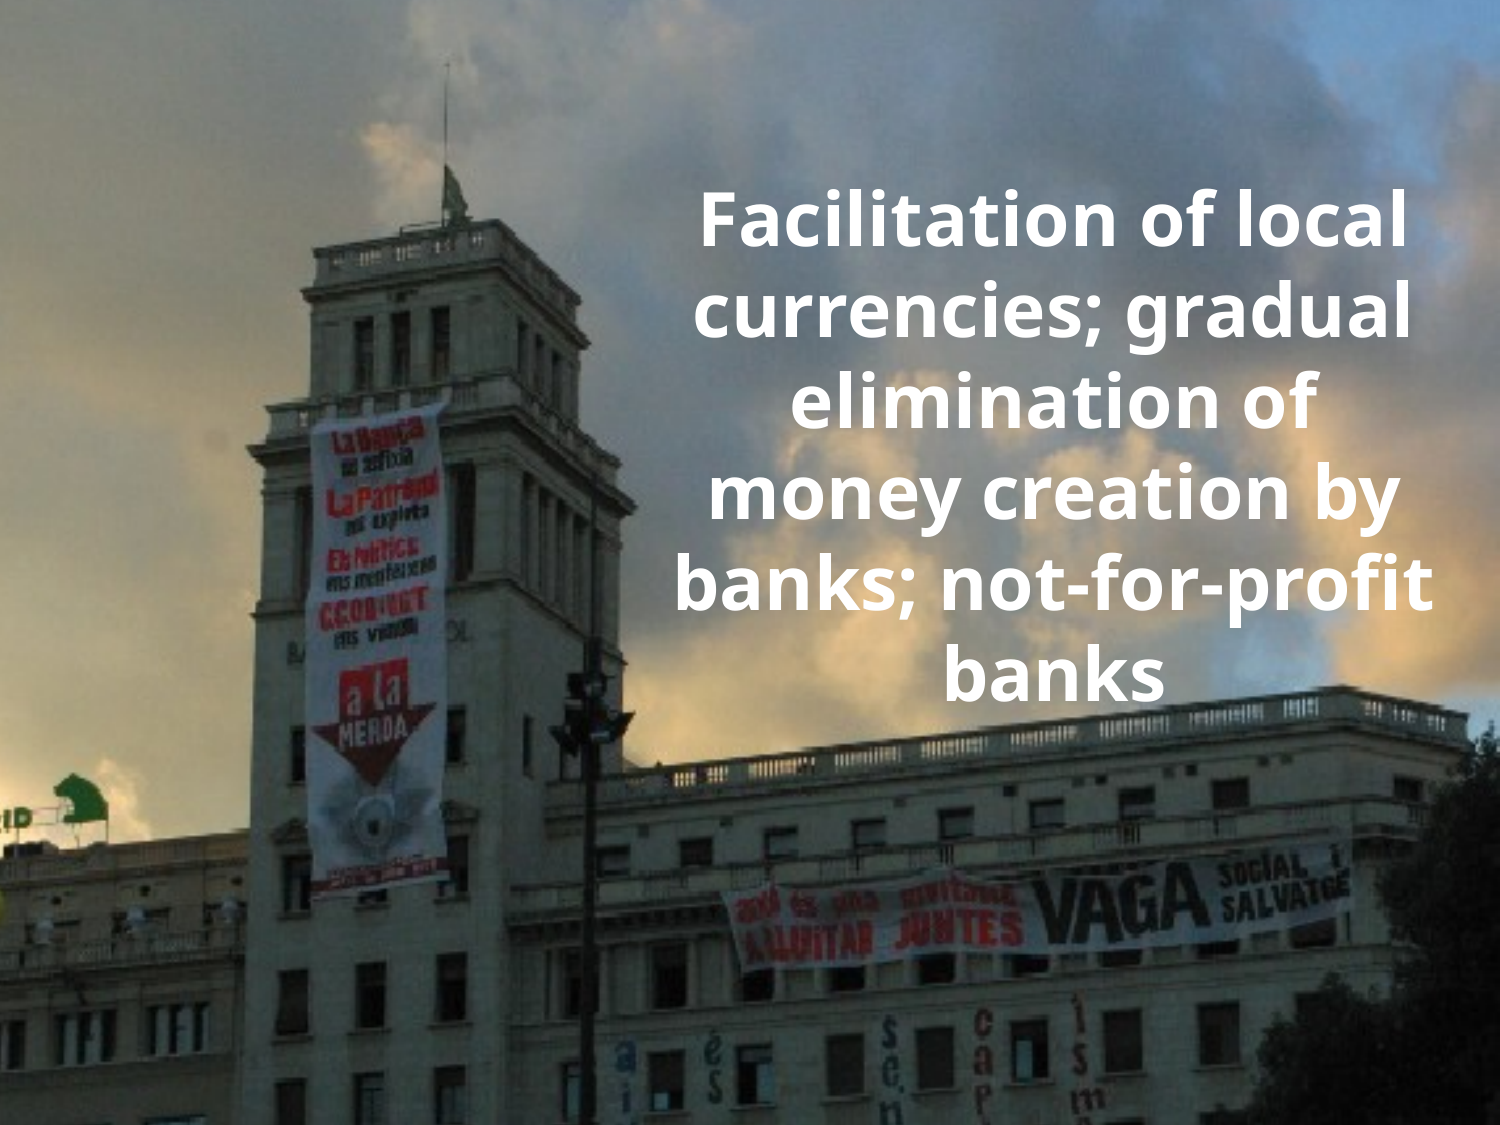

# Facilitation of local currencies; gradual elimination of money creation by banks; not-for-profit banks